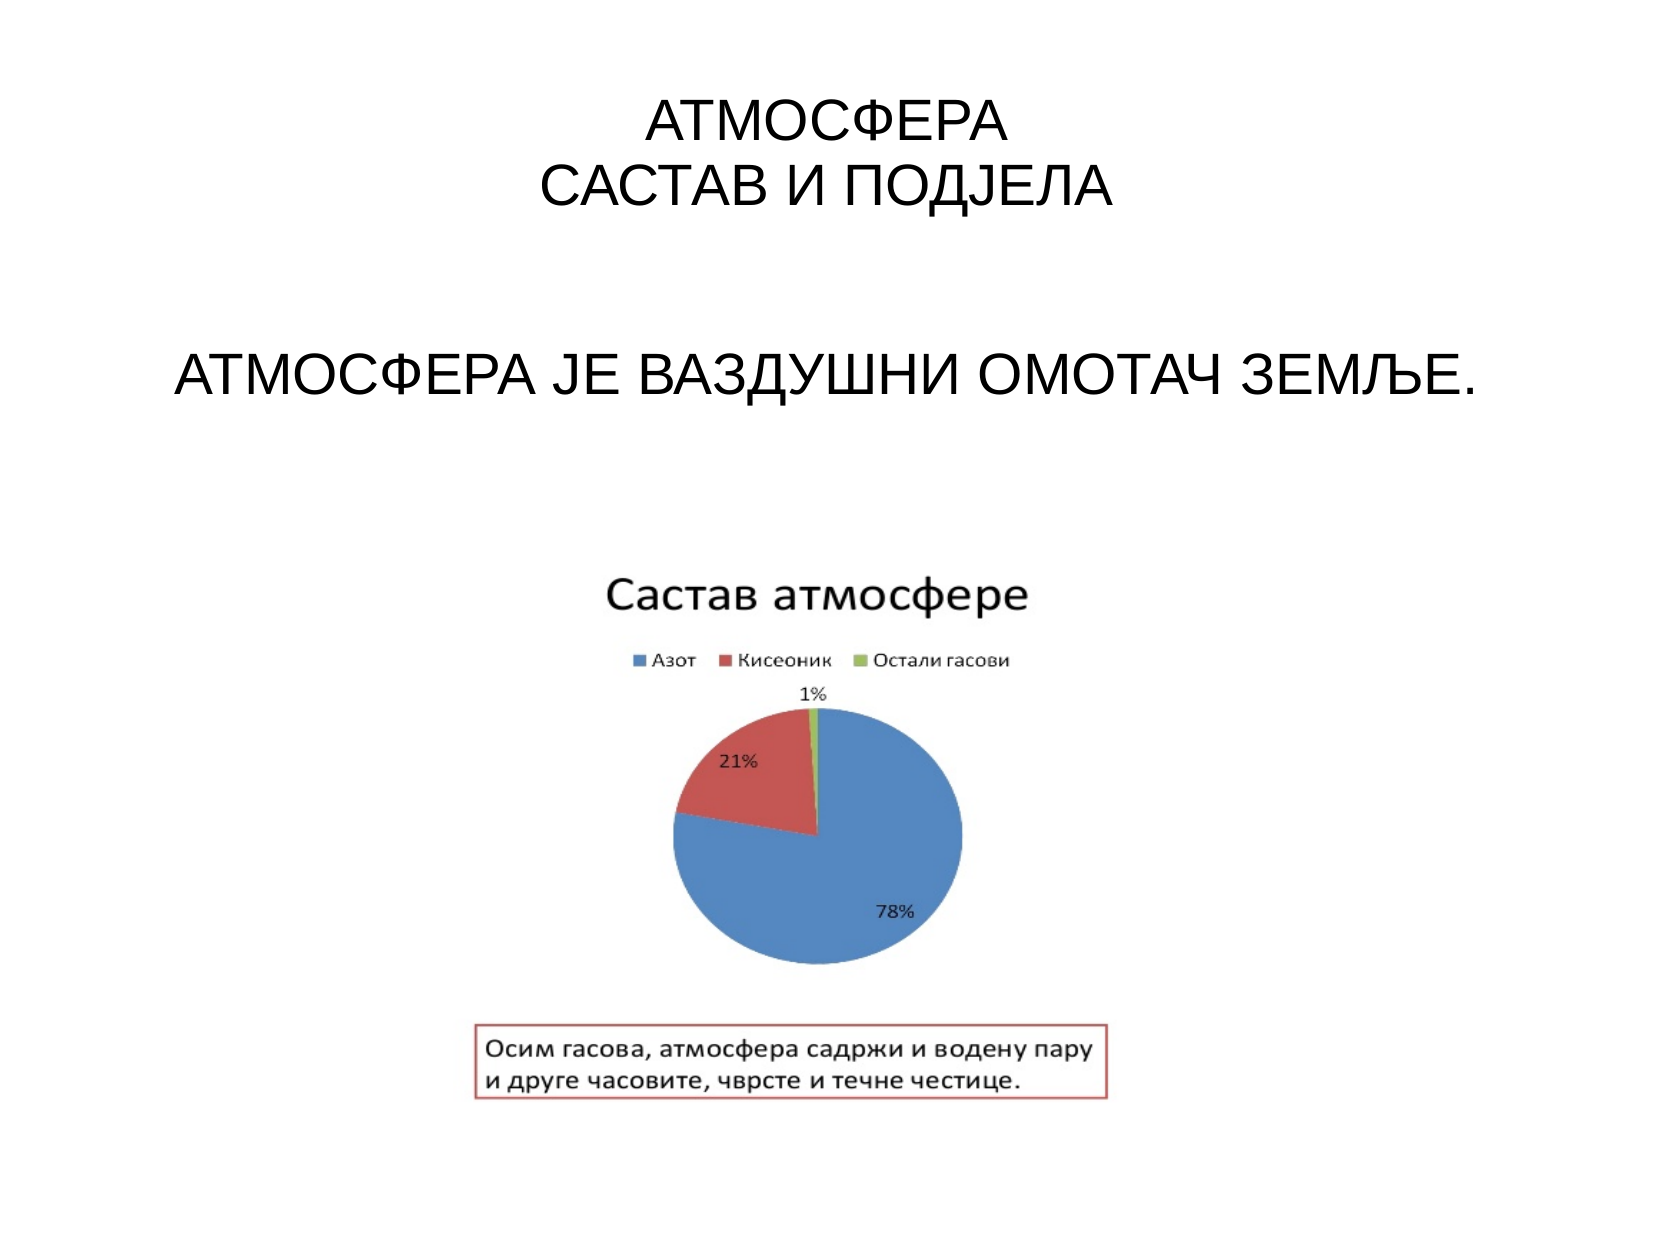

# АТМОСФЕРА САСТАВ И ПОДЈЕЛА
АТМОСФЕРА ЈЕ ВАЗДУШНИ ОМОТАЧ ЗЕМЉЕ.